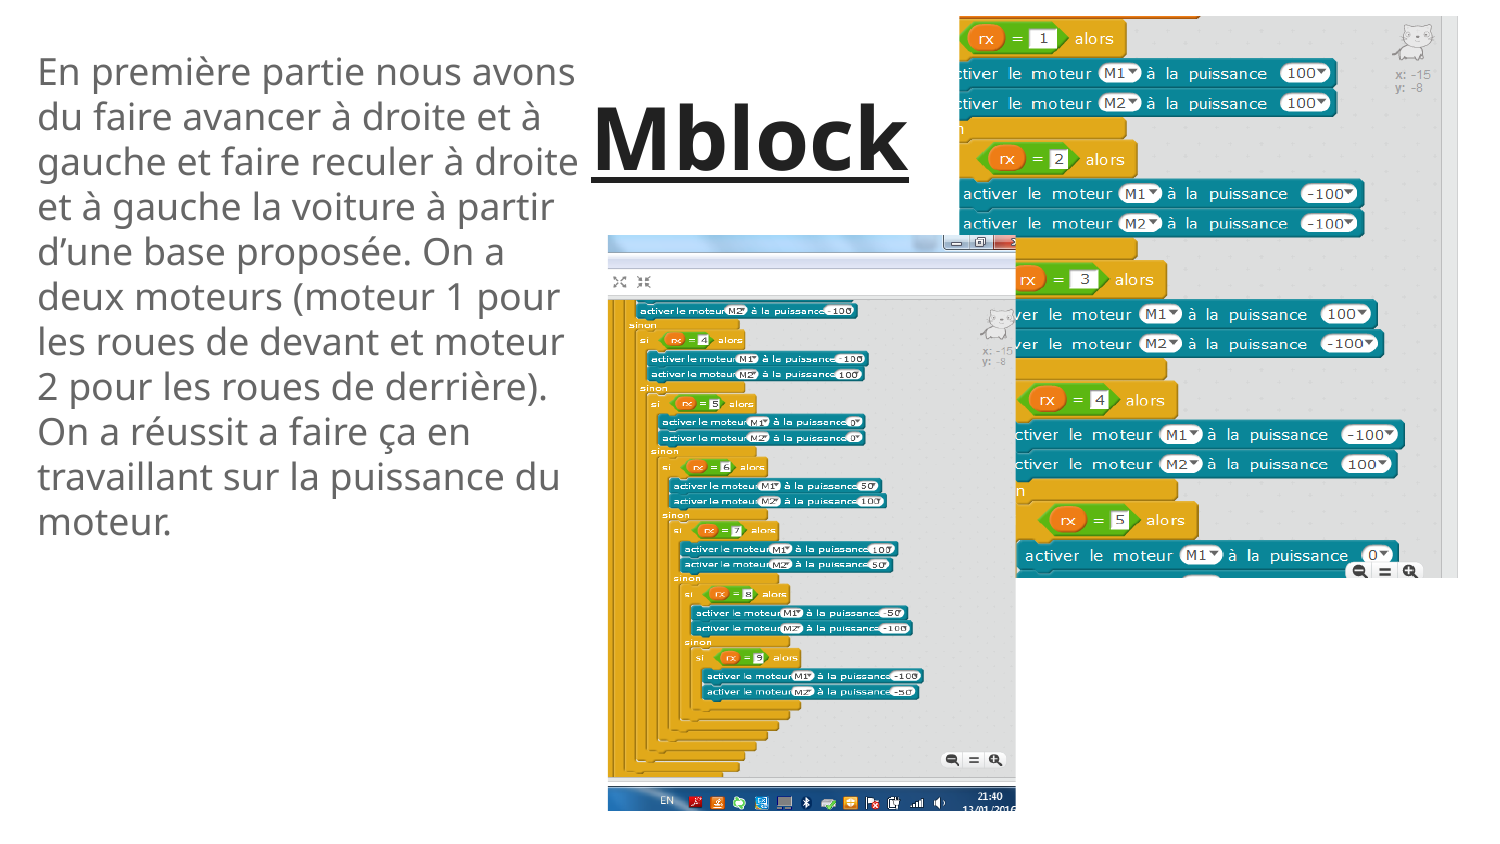

En première partie nous avons du faire avancer à droite et à gauche et faire reculer à droite et à gauche la voiture à partir d’une base proposée. On a deux moteurs (moteur 1 pour les roues de devant et moteur 2 pour les roues de derrière). On a réussit a faire ça en travaillant sur la puissance du moteur.
# Mblock